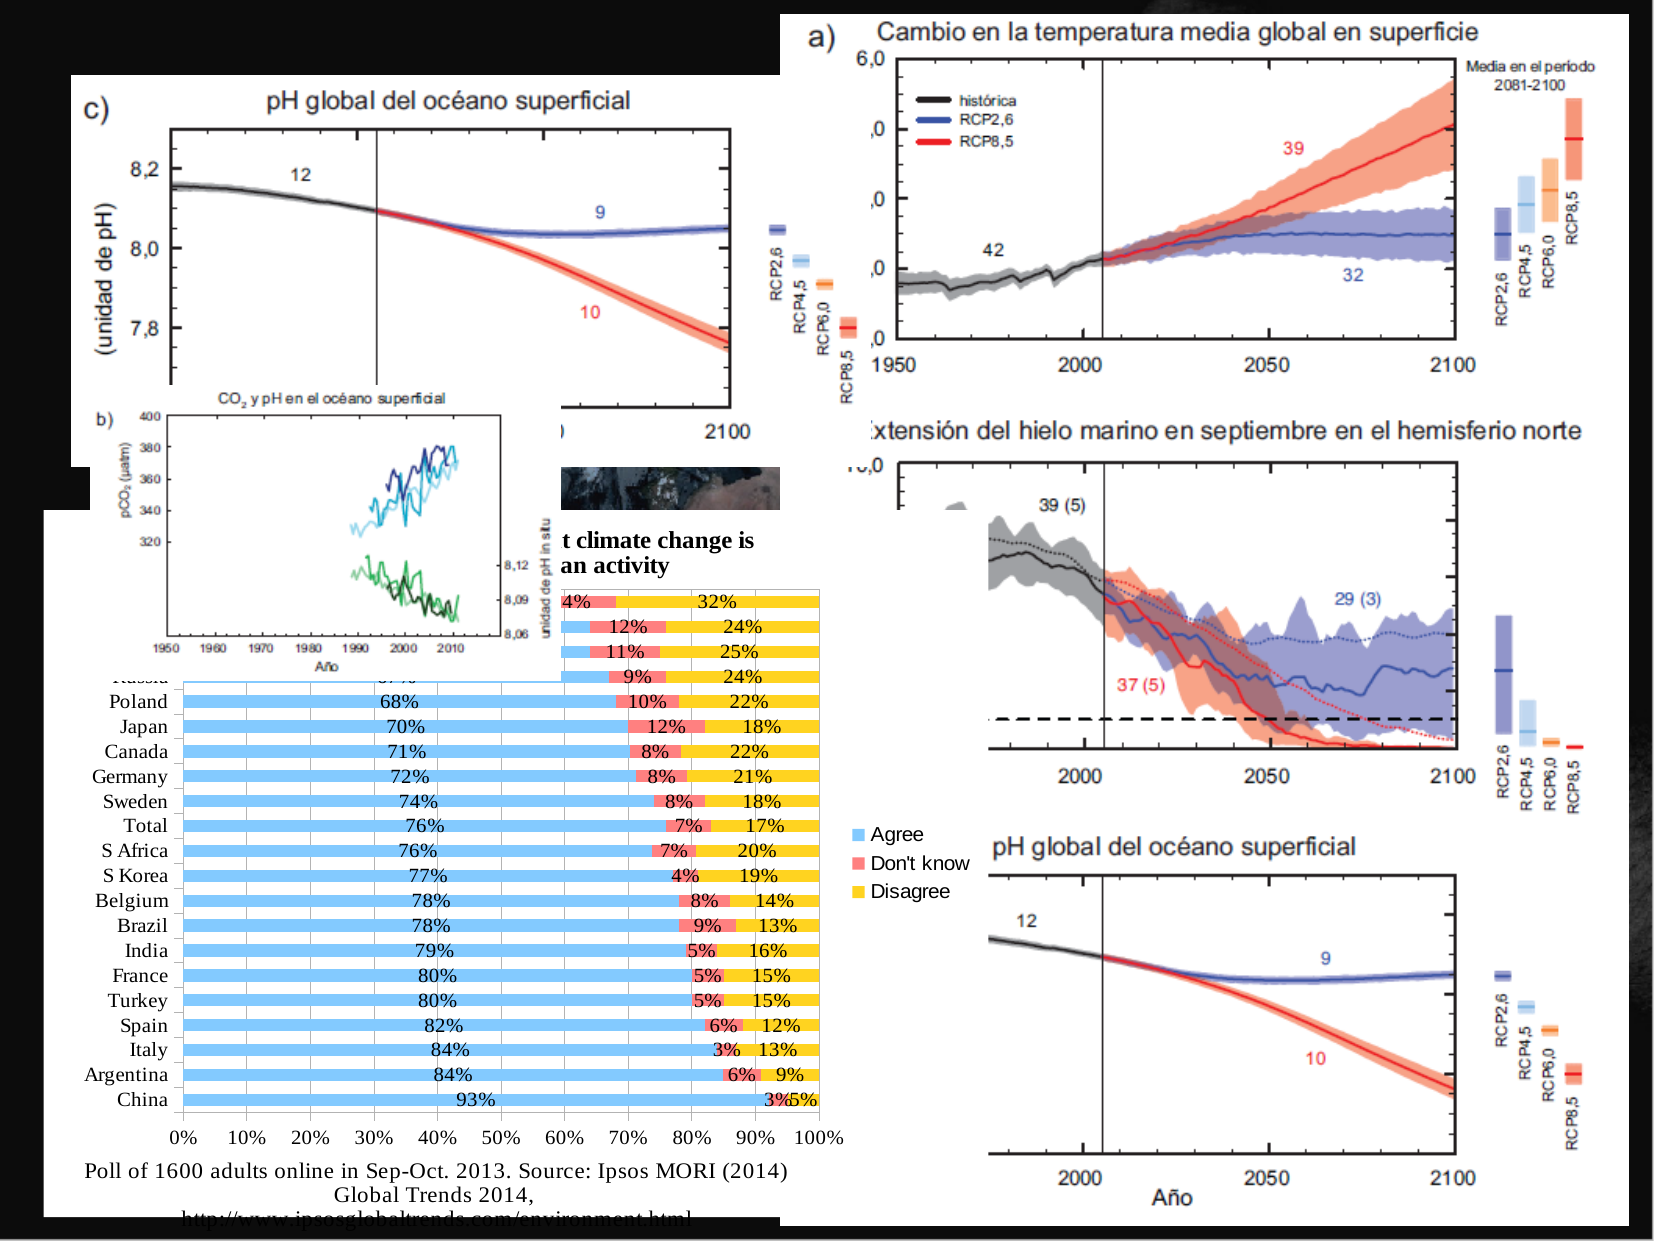

#
### Chart: Percent which agree/disagree that climate change is
largely the result of human activity
Poll of 1600 adults online in Sep-Oct. 2013. Source: Ipsos MORI (2014) Global Trends 2014,
http://www.ipsosglobaltrends.com/environment.html
| Category | Agree | Don't know | Disagree |
|---|---|---|---|
| China | 0.93 | 0.03 | 0.05 |
| Argentina | 0.84 | 0.06 | 0.09 |
| Italy | 0.84 | 0.03 | 0.13 |
| Spain | 0.82 | 0.06 | 0.12 |
| Turkey | 0.8 | 0.05 | 0.15 |
| France | 0.8 | 0.05 | 0.15 |
| India | 0.79 | 0.05 | 0.16 |
| Brazil | 0.78 | 0.09 | 0.13 |
| Belgium | 0.78 | 0.08 | 0.14 |
| S Korea | 0.77 | 0.04 | 0.19 |
| S Africa | 0.76 | 0.07 | 0.2 |
| Total | 0.76 | 0.07 | 0.17 |
| Sweden | 0.74 | 0.08 | 0.18 |
| Germany | 0.72 | 0.08 | 0.21 |
| Canada | 0.71 | 0.08 | 0.22 |
| Japan | 0.7 | 0.12 | 0.18 |
| Poland | 0.68 | 0.1 | 0.22 |
| Russia | 0.67 | 0.09 | 0.24 |
| Australia | 0.64 | 0.11 | 0.25 |
| GB | 0.64 | 0.12 | 0.24 |
| US | 0.54 | 0.14 | 0.32 |